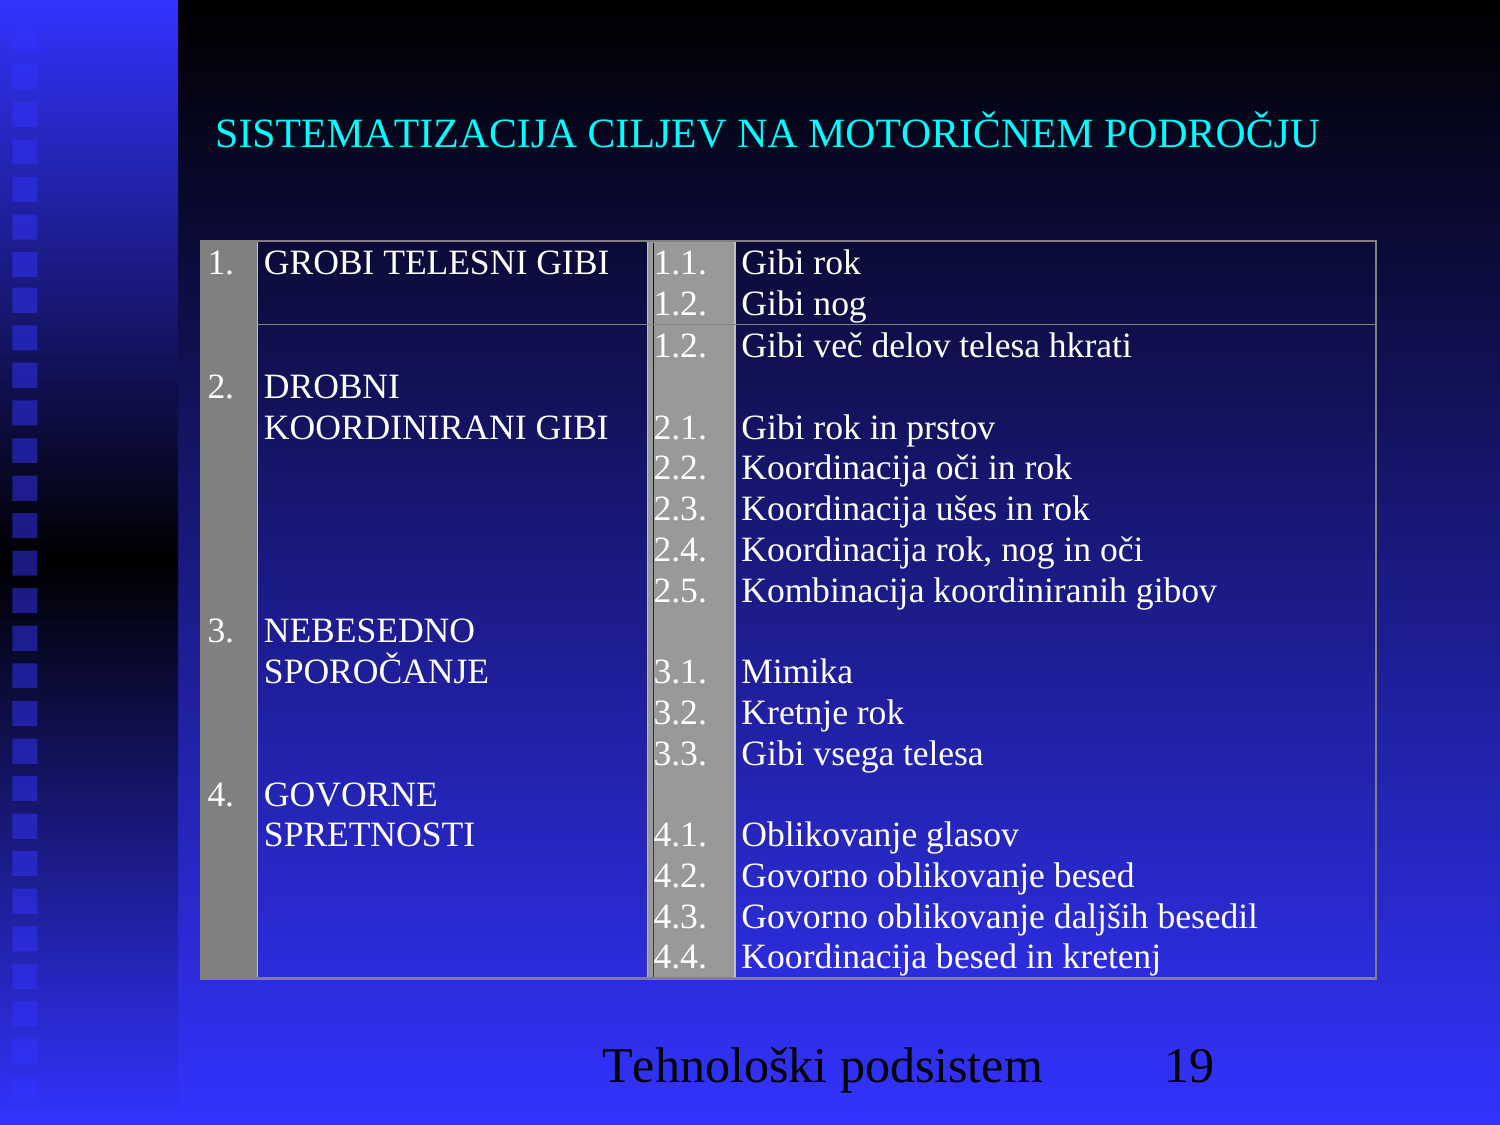

# SISTEMATIZACIJA CILJEV NA MOTORIČNEM PODROČJU
Tehnološki podsistem
19